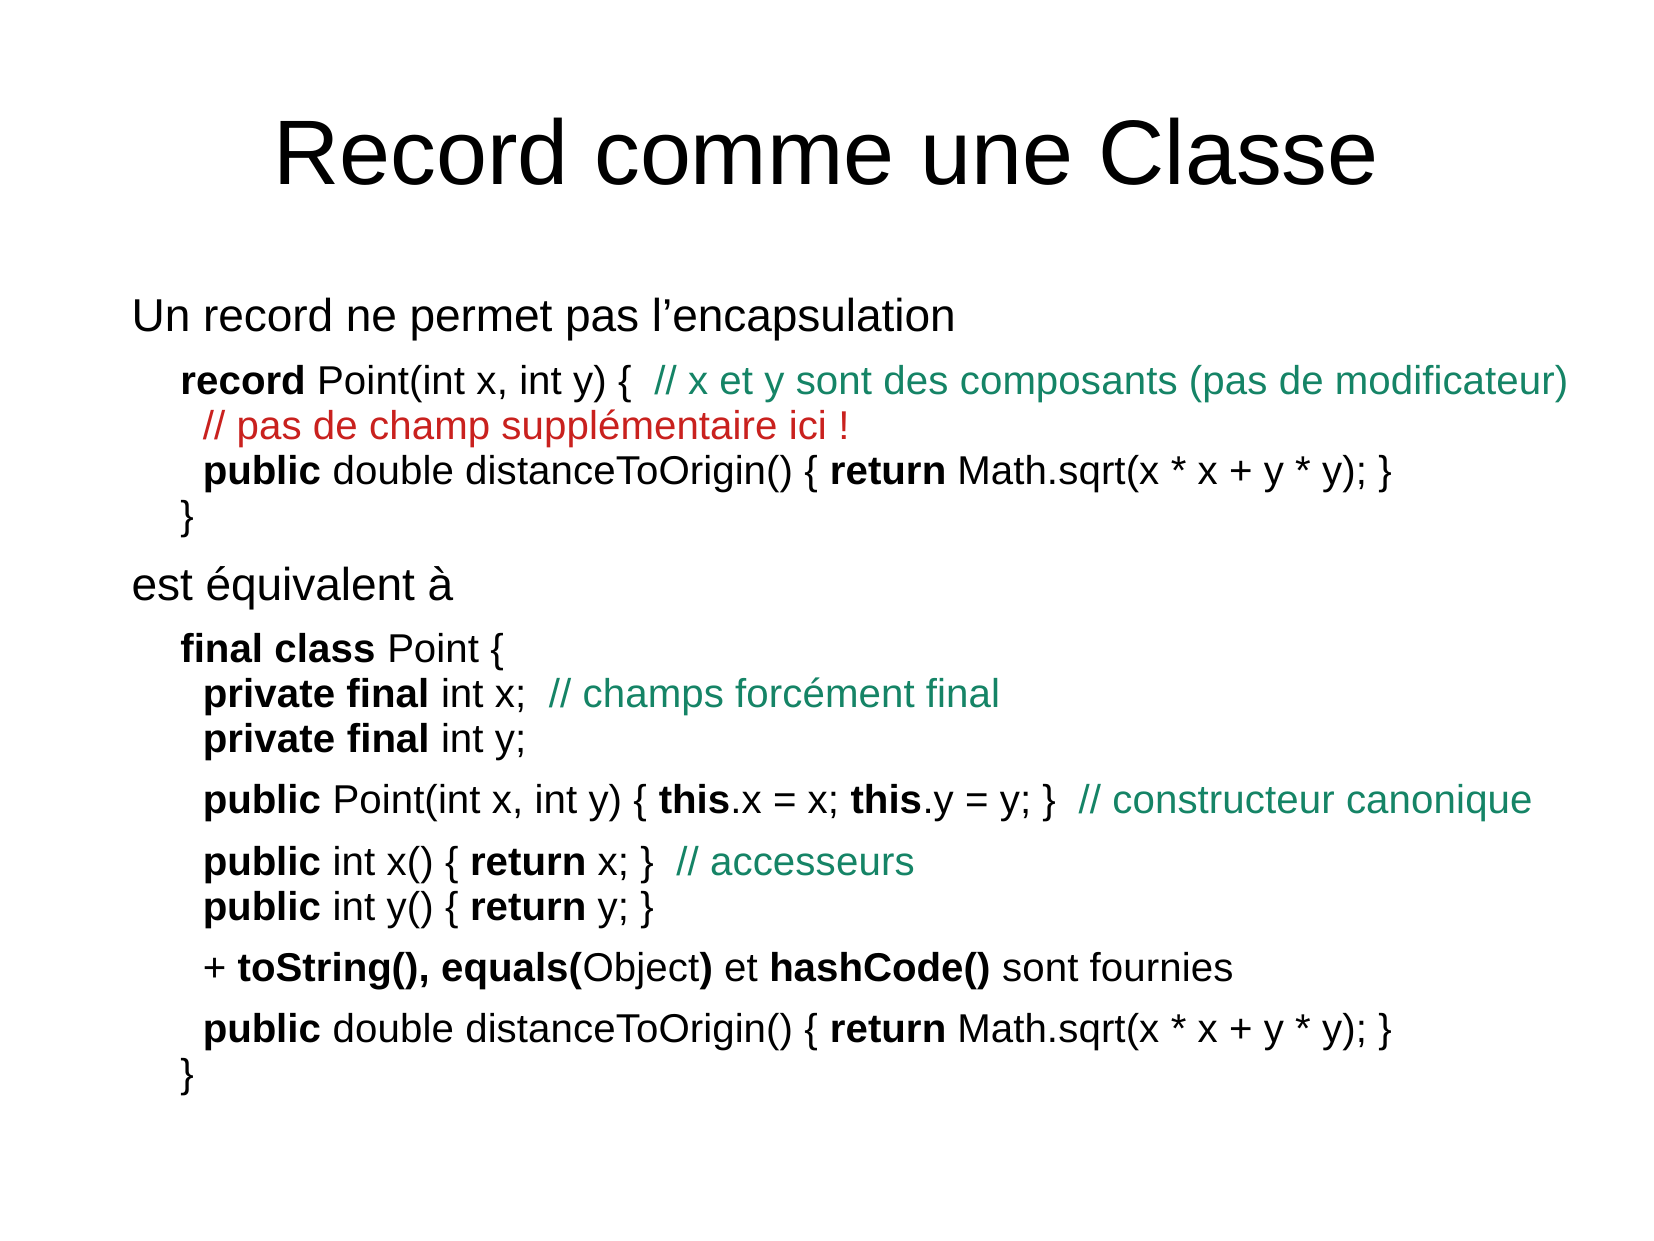

# Record comme une Classe
Un record ne permet pas l’encapsulation
record Point(int x, int y) { // x et y sont des composants (pas de modificateur)
 // pas de champ supplémentaire ici !
 public double distanceToOrigin() { return Math.sqrt(x * x + y * y); }
}
est équivalent à
final class Point {
 private final int x; // champs forcément final
 private final int y;
 public Point(int x, int y) { this.x = x; this.y = y; } // constructeur canonique
 public int x() { return x; } // accesseurs
 public int y() { return y; }
 + toString(), equals(Object) et hashCode() sont fournies
 public double distanceToOrigin() { return Math.sqrt(x * x + y * y); }
}